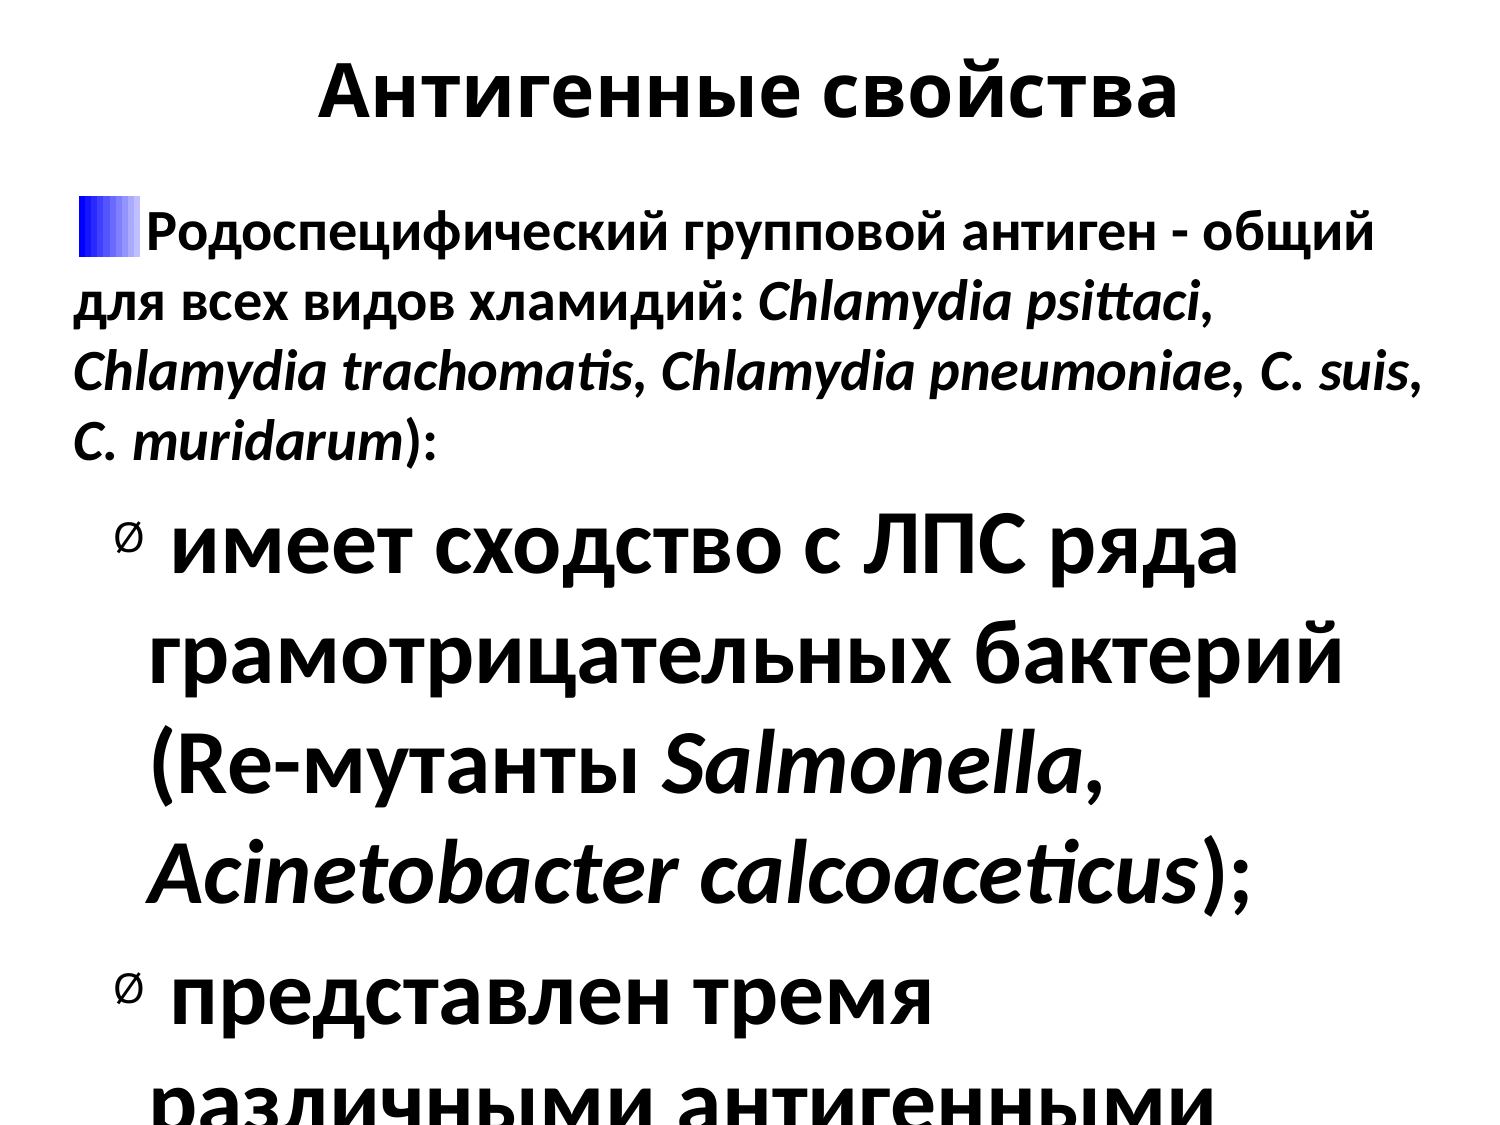

# Антигенные свойства
Родоспецифический групповой антиген - общий для всех видов хламидий: Chlamydia psittaci, Chlamydia trachomatis, Chlamydia pneumoniae, C. suis, C. muridarum):
 имеет сходство с ЛПС ряда грамотрицательных бактерий (Re-мутанты Salmonella, Acinetobacter calcoaceticus);
 представлен тремя различными антигенными доменами термостабильного, устойчивого к действию протеаз и нуклеаз липополисахарида (LPS) наружной мембраны.